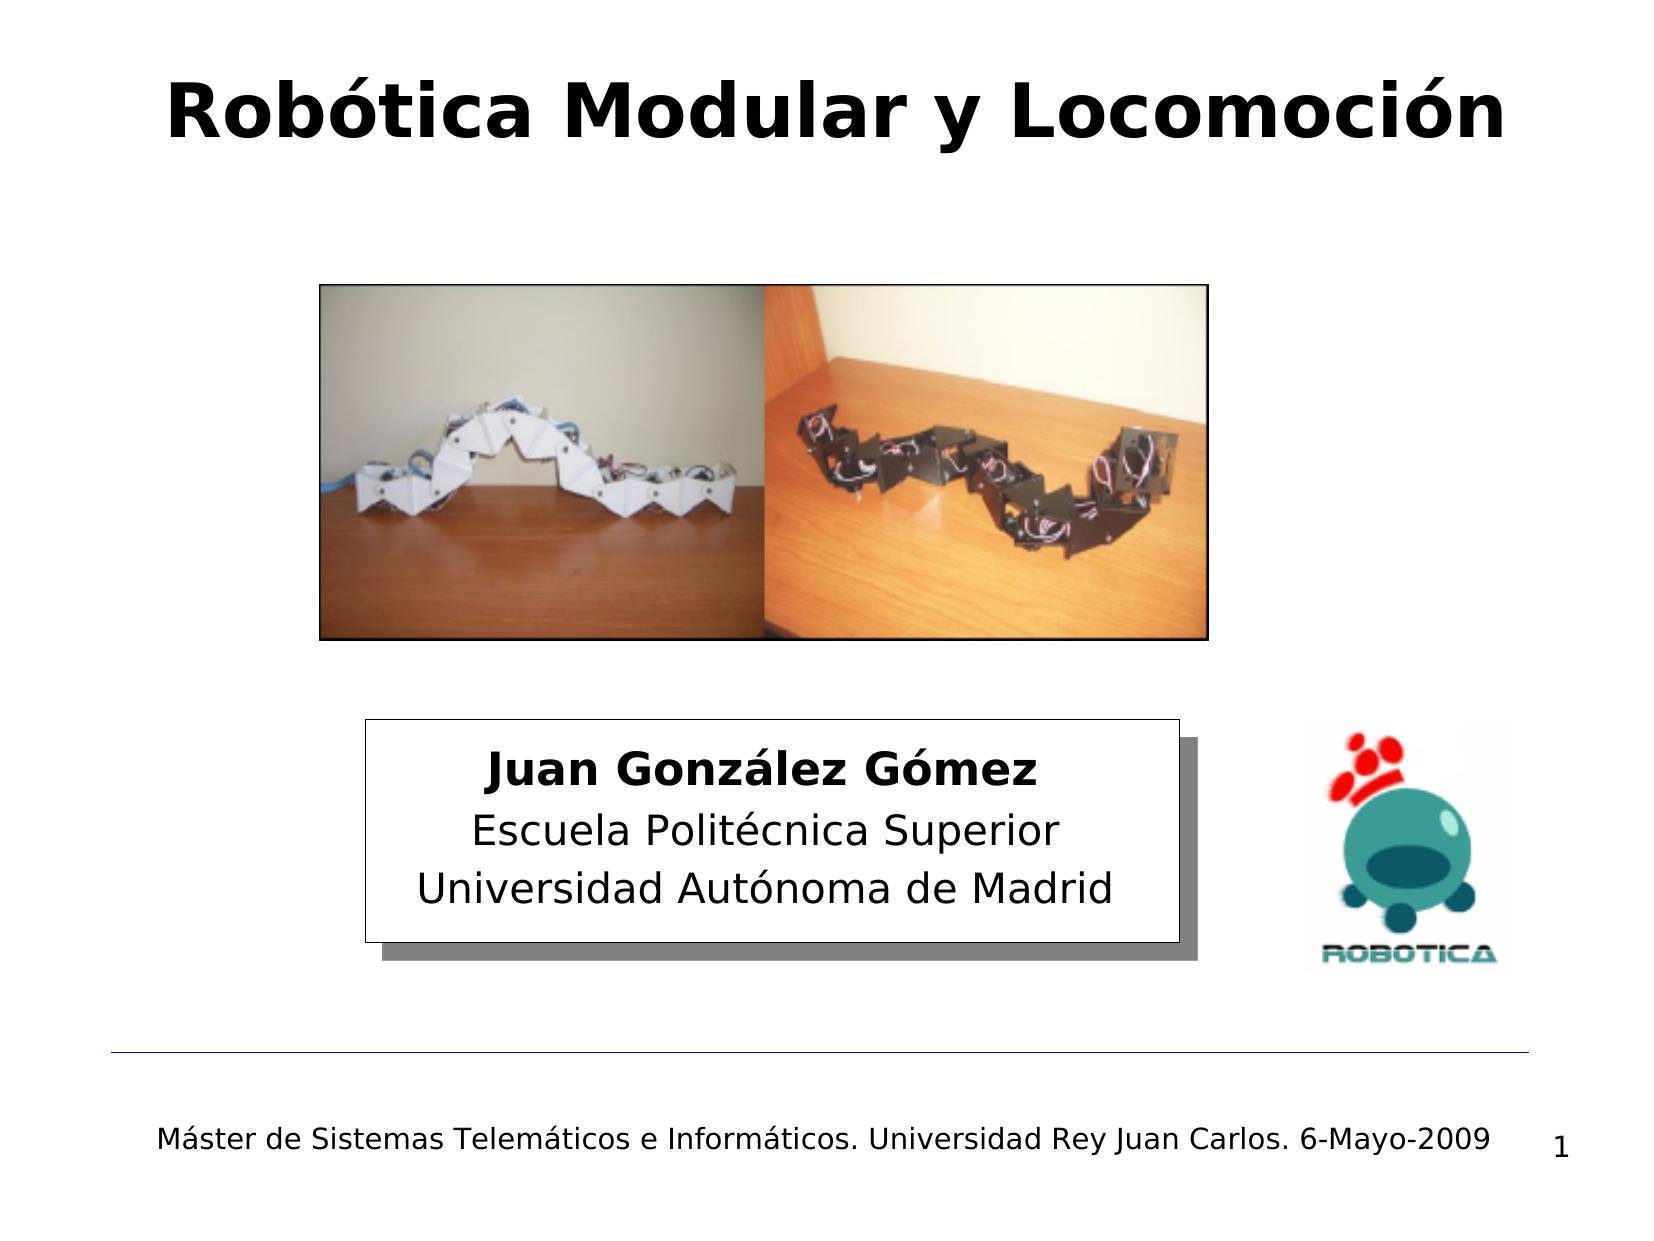

Robótica Modular y Locomoción
Juan González Gómez
Escuela Politécnica Superior
Universidad Autónoma de Madrid
Máster de Sistemas Telemáticos e Informáticos. Universidad Rey Juan Carlos. 6-Mayo-2009
1